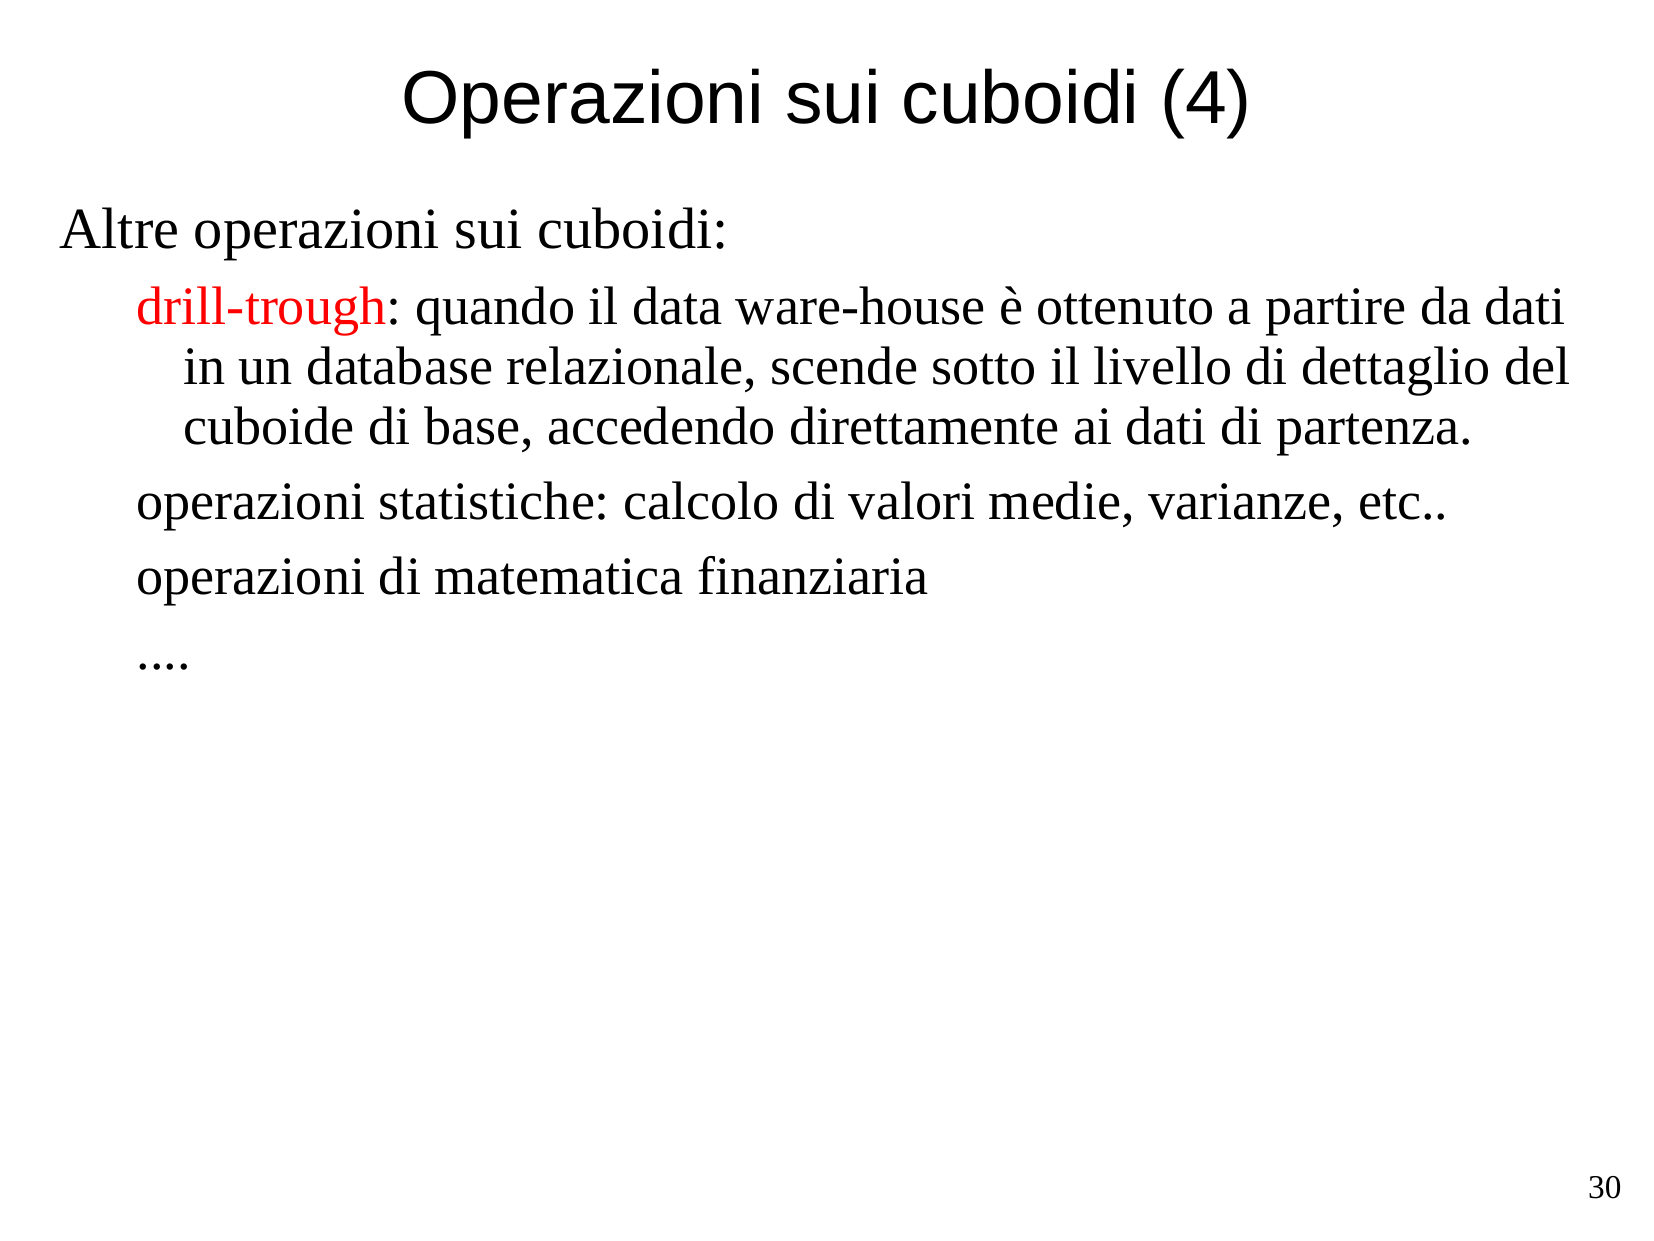

# Operazioni sui cuboidi (4)
Altre operazioni sui cuboidi:
drill-trough: quando il data ware-house è ottenuto a partire da dati in un database relazionale, scende sotto il livello di dettaglio del cuboide di base, accedendo direttamente ai dati di partenza.
operazioni statistiche: calcolo di valori medie, varianze, etc..
operazioni di matematica finanziaria
....